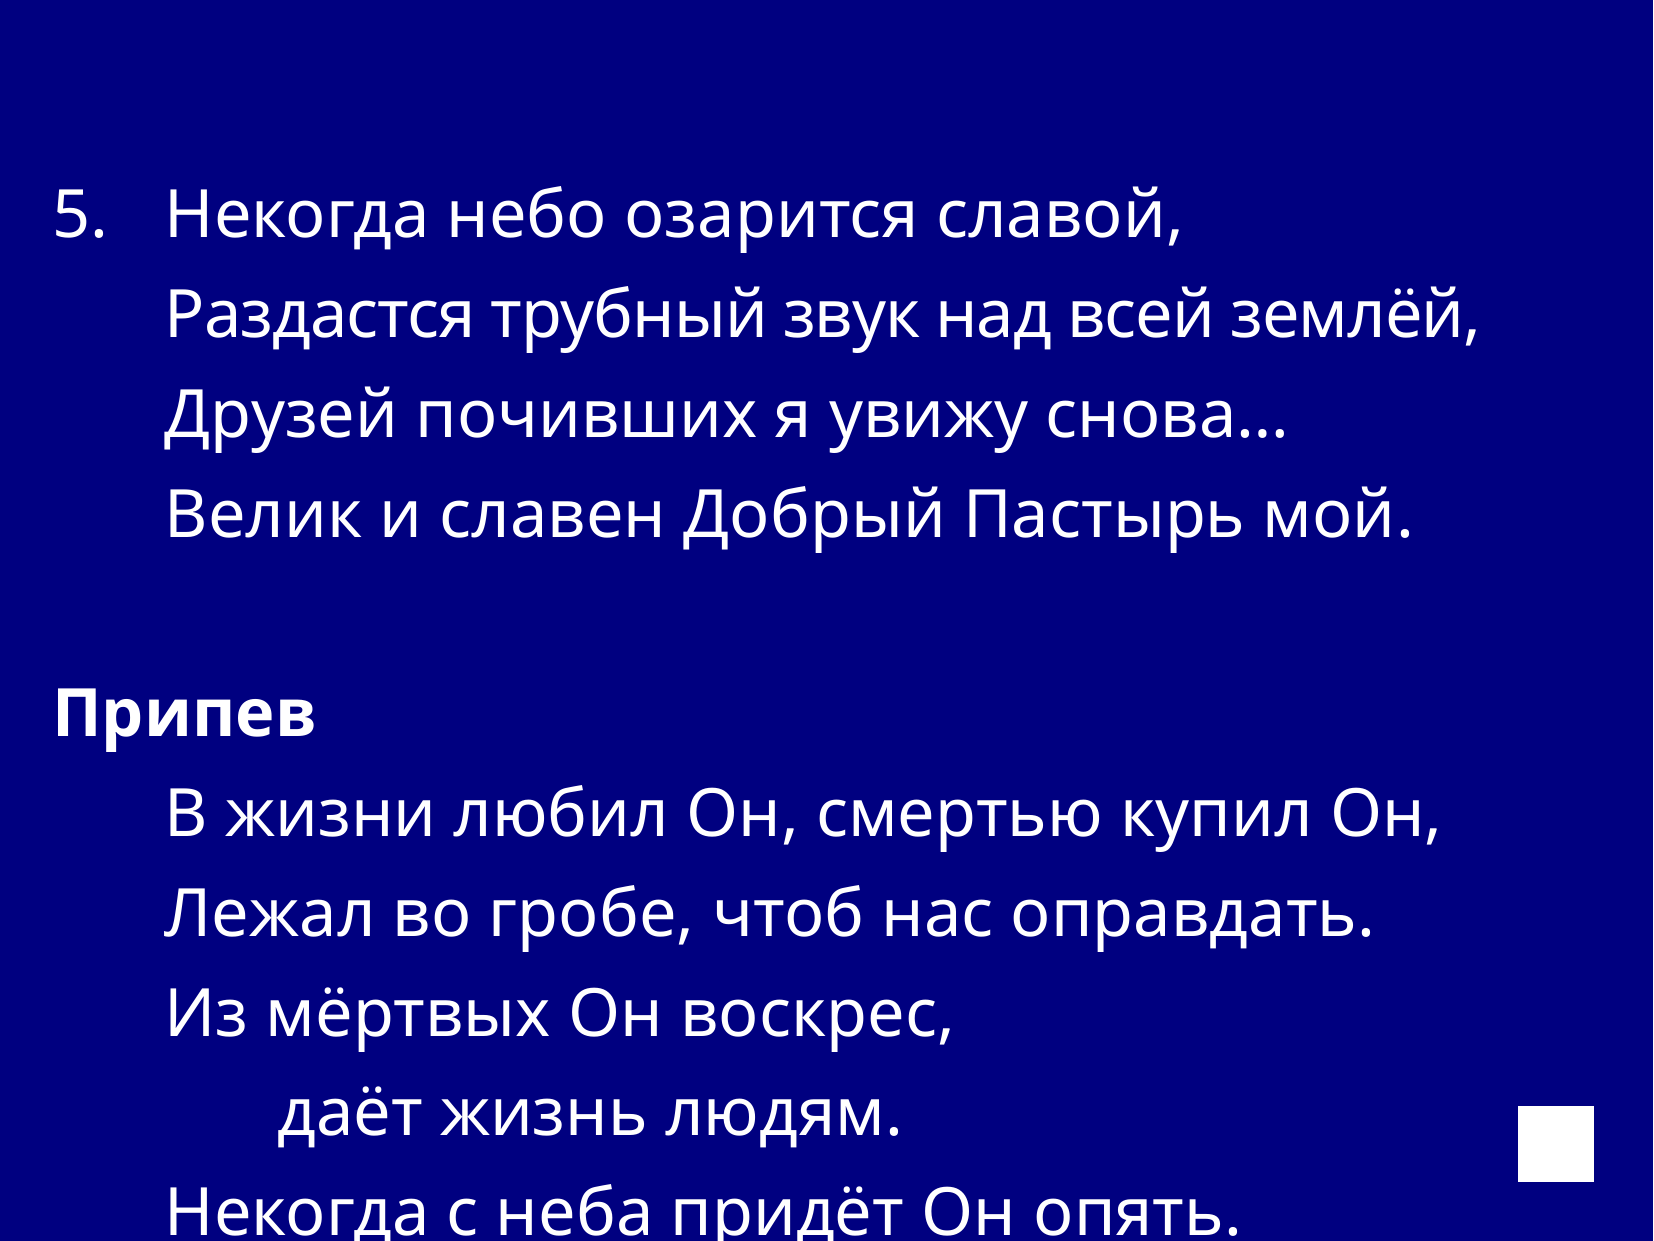

5.	Некогда небо озарится славой,
	Раздастся трубный звук над всей землёй,
	Друзей почивших я увижу снова…
	Велик и славен Добрый Пастырь мой.
Припев
	В жизни любил Он, смертью купил Он,
	Лежал во гробе, чтоб нас оправдать.
	Из мёртвых Он воскрес,
		даёт жизнь людям.
	Некогда с неба придёт Он опять.